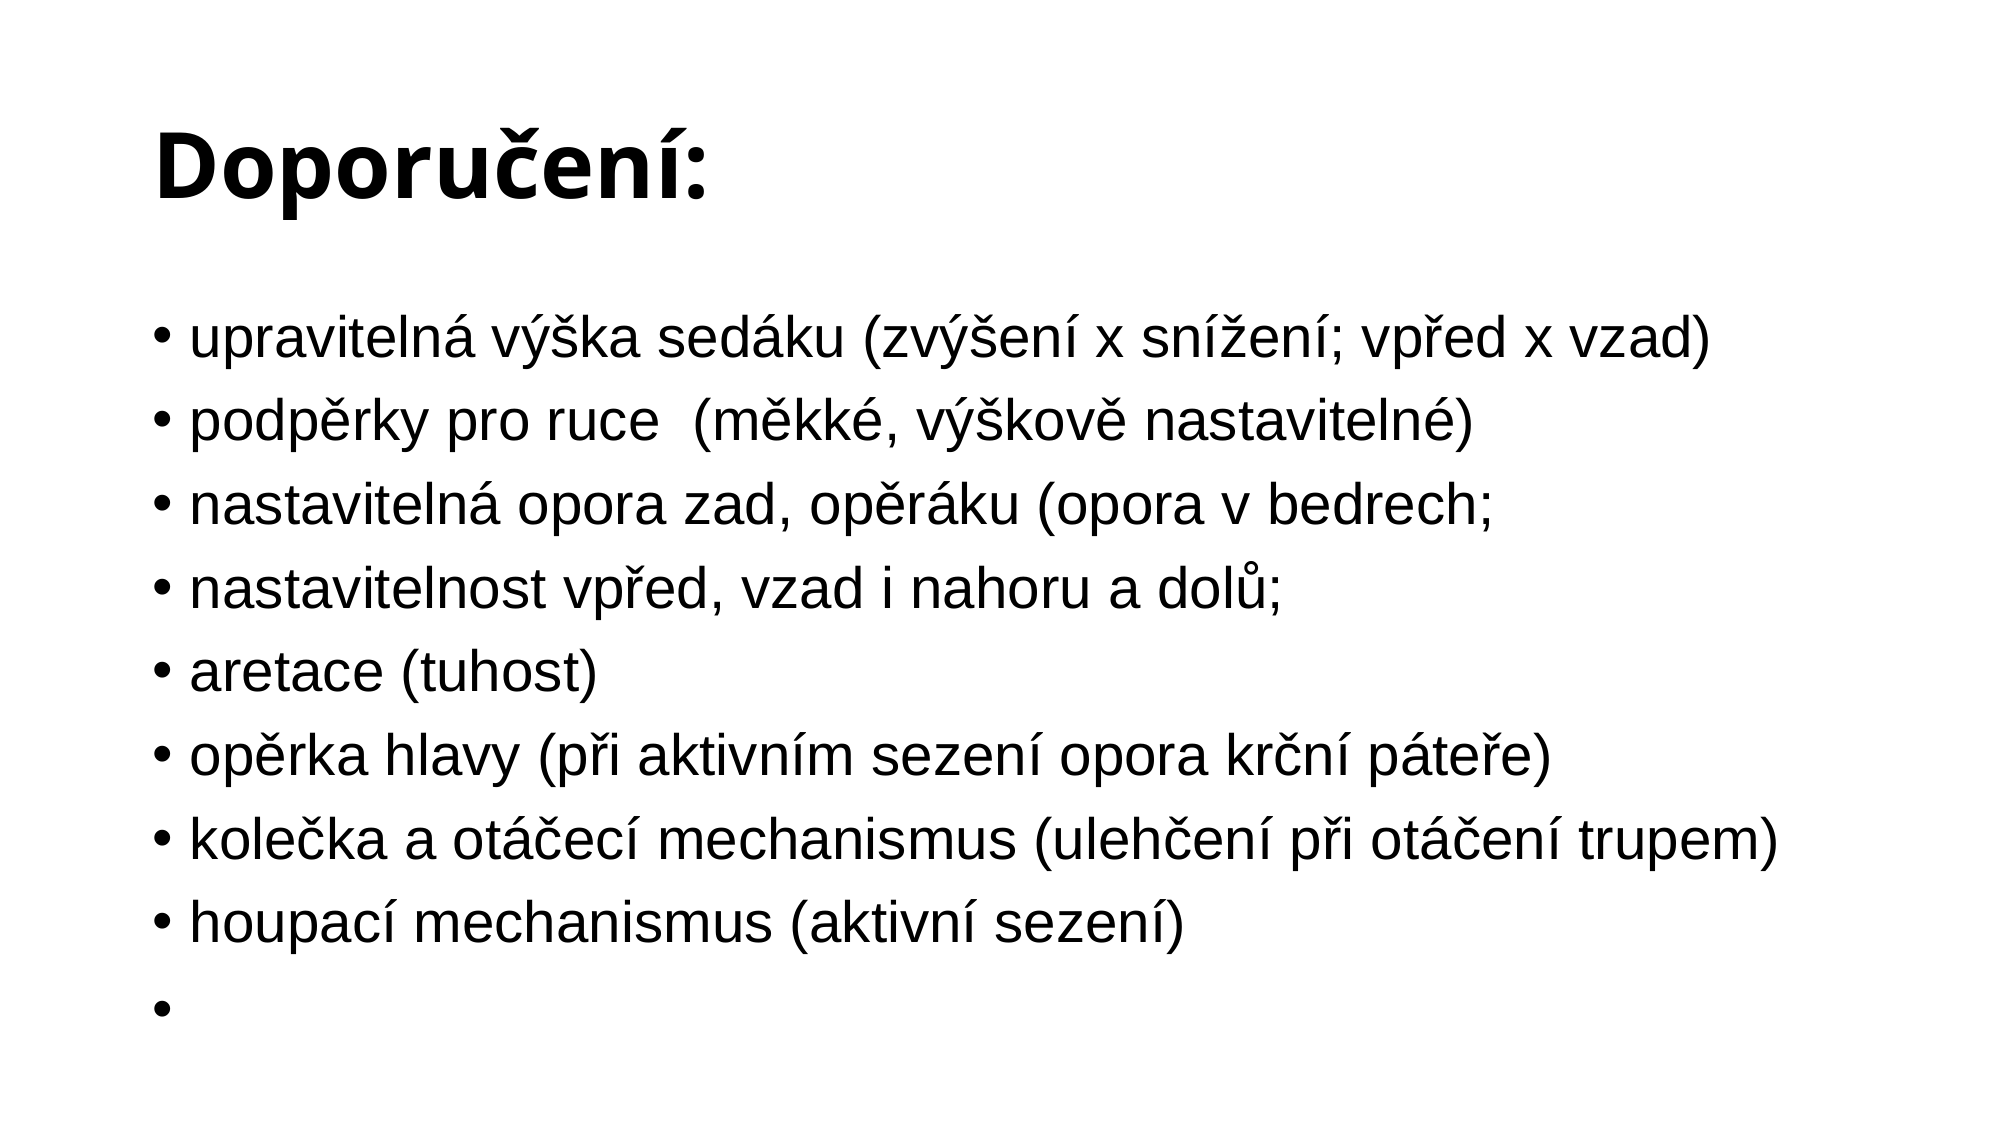

# Doporučení:
upravitelná výška sedáku (zvýšení x snížení; vpřed x vzad)
podpěrky pro ruce (měkké, výškově nastavitelné)
nastavitelná opora zad, opěráku (opora v bedrech;
nastavitelnost vpřed, vzad i nahoru a dolů;
aretace (tuhost)
opěrka hlavy (při aktivním sezení opora krční páteře)
kolečka a otáčecí mechanismus (ulehčení při otáčení trupem)
houpací mechanismus (aktivní sezení)